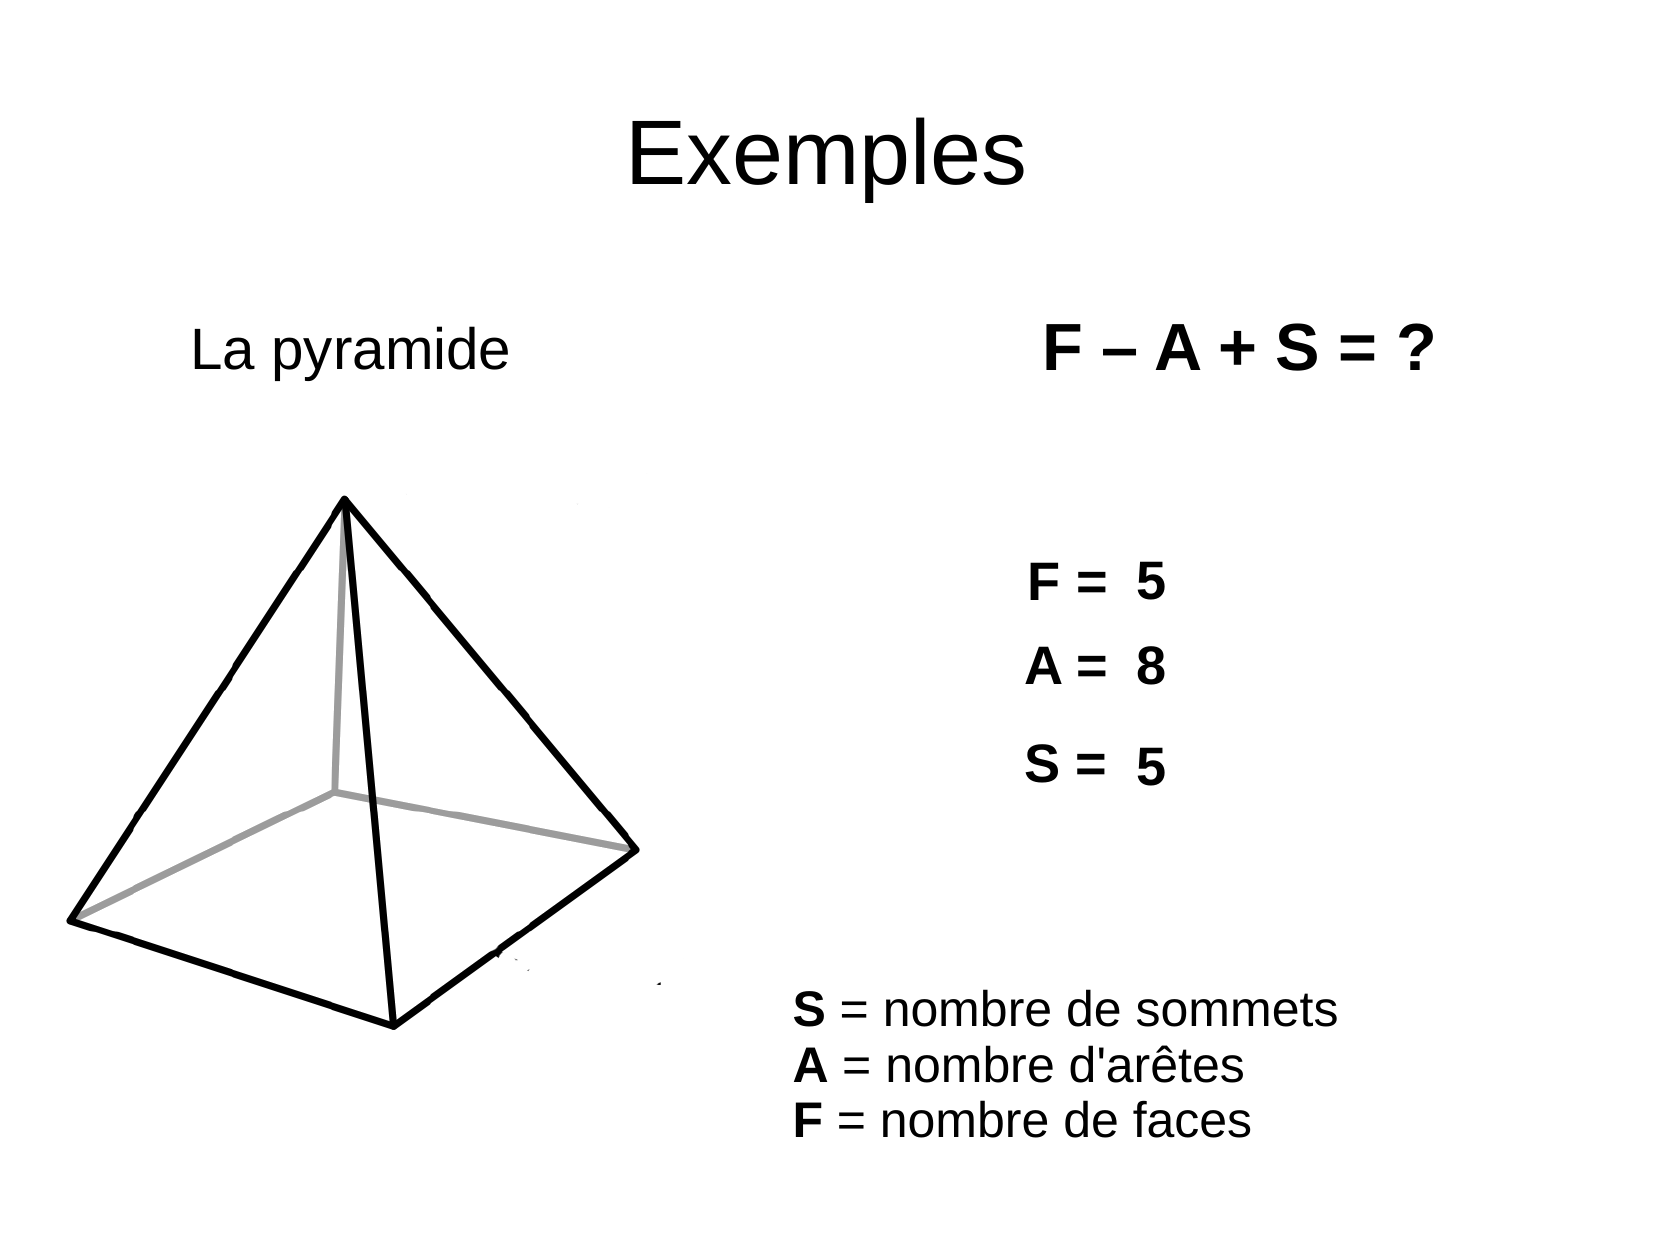

# Exemples
F – A + S = ?
La pyramide
5
F =
A =
8
S =
5
S = nombre de sommets
A = nombre d'arêtes
F = nombre de faces